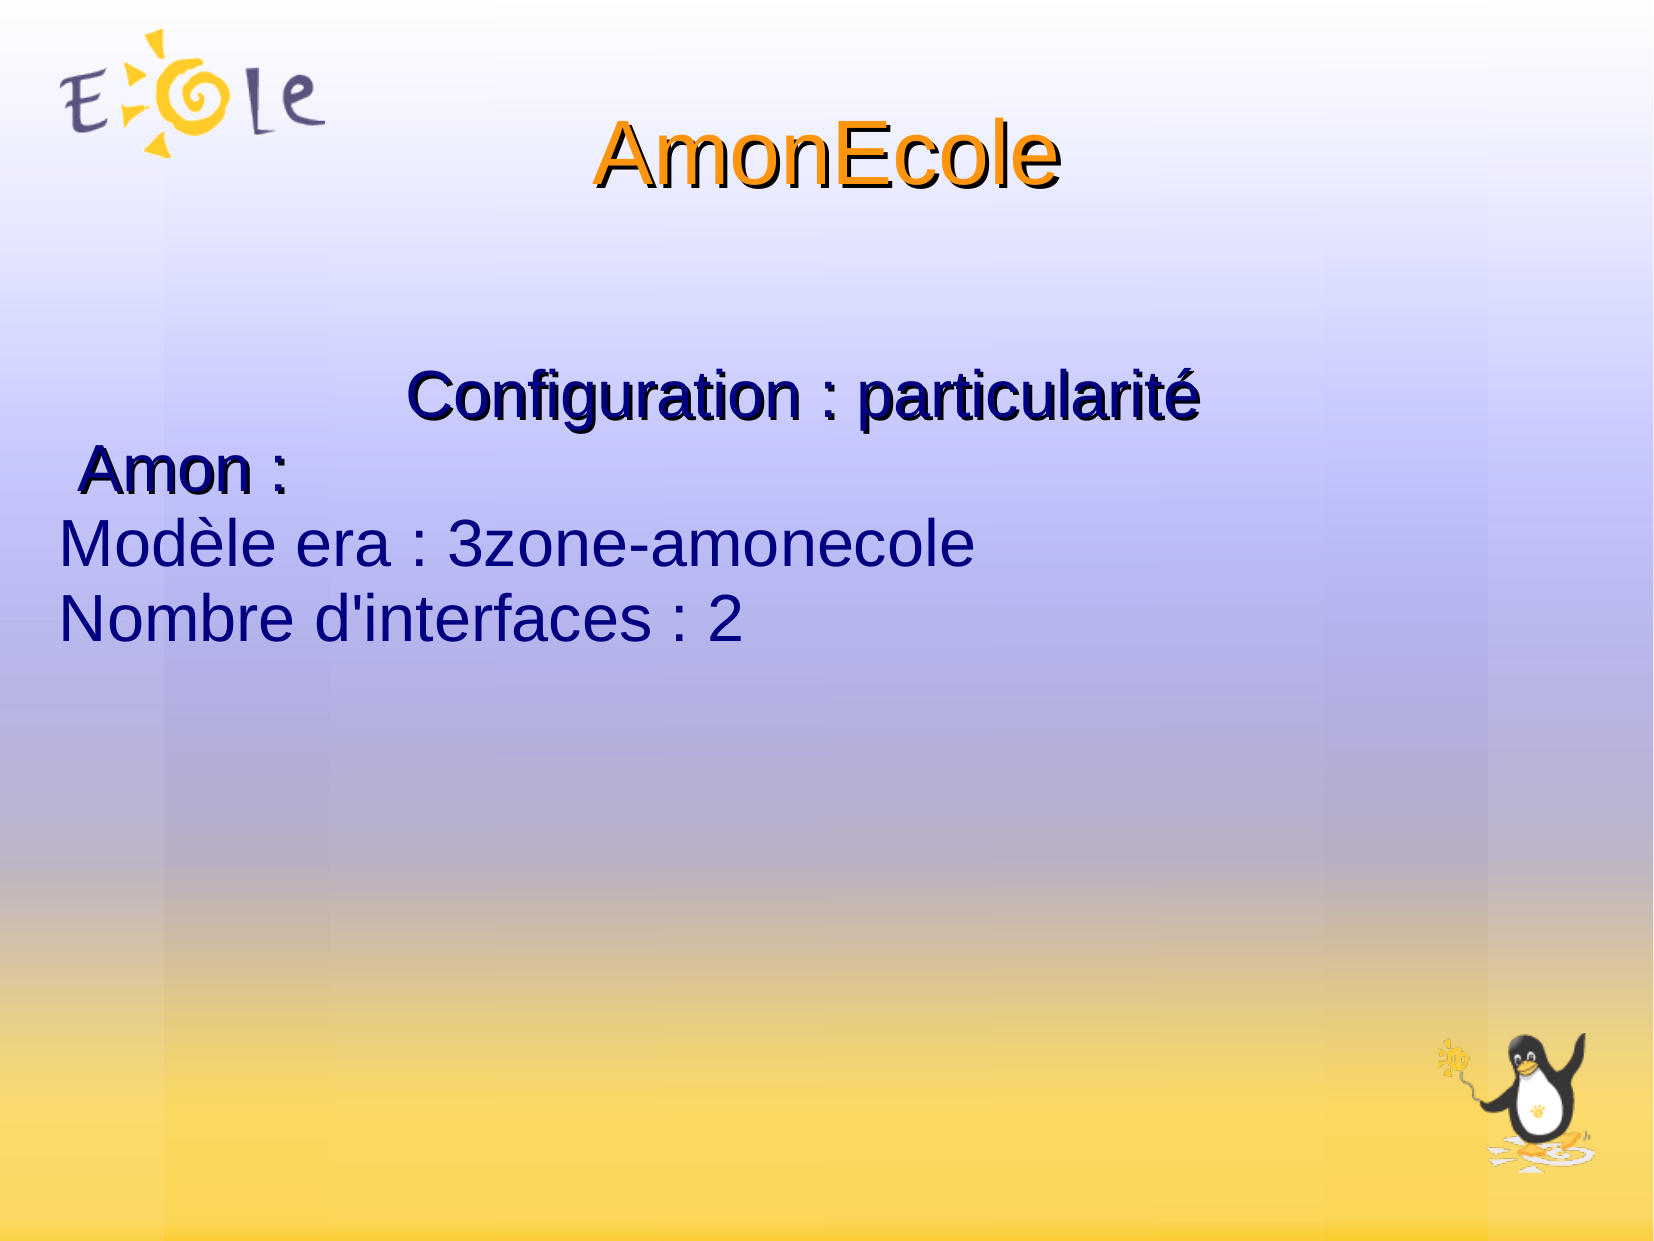

# AmonEcole
Configuration : particularité
 Amon :
Modèle era : 3zone-amonecole
Nombre d'interfaces : 2